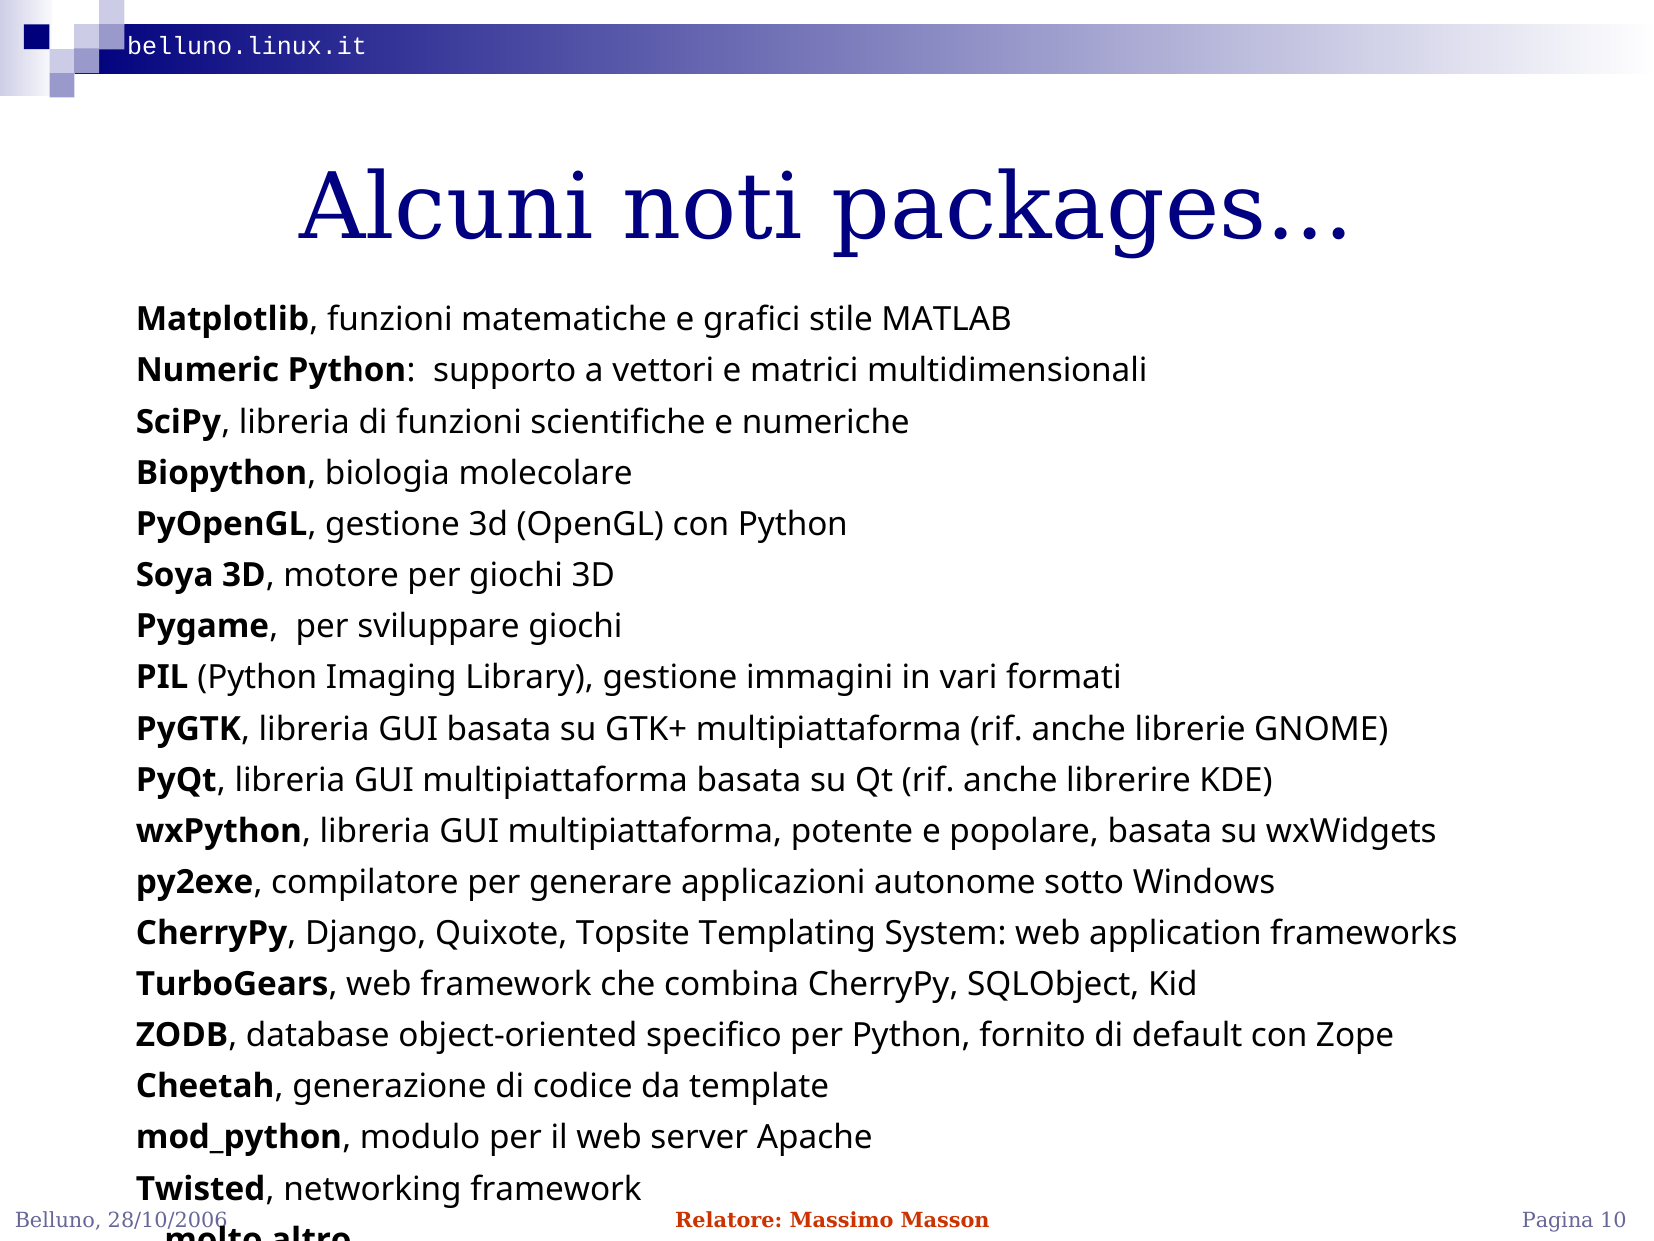

# Alcuni noti packages...
Matplotlib, funzioni matematiche e grafici stile MATLAB
Numeric Python: supporto a vettori e matrici multidimensionali
SciPy, libreria di funzioni scientifiche e numeriche
Biopython, biologia molecolare
PyOpenGL, gestione 3d (OpenGL) con Python
Soya 3D, motore per giochi 3D
Pygame, per sviluppare giochi
PIL (Python Imaging Library), gestione immagini in vari formati
PyGTK, libreria GUI basata su GTK+ multipiattaforma (rif. anche librerie GNOME)
PyQt, libreria GUI multipiattaforma basata su Qt (rif. anche librerire KDE)
wxPython, libreria GUI multipiattaforma, potente e popolare, basata su wxWidgets
py2exe, compilatore per generare applicazioni autonome sotto Windows
CherryPy, Django, Quixote, Topsite Templating System: web application frameworks
TurboGears, web framework che combina CherryPy, SQLObject, Kid
ZODB, database object-oriented specifico per Python, fornito di default con Zope
Cheetah, generazione di codice da template
mod_python, modulo per il web server Apache
Twisted, networking framework
...molto altro...